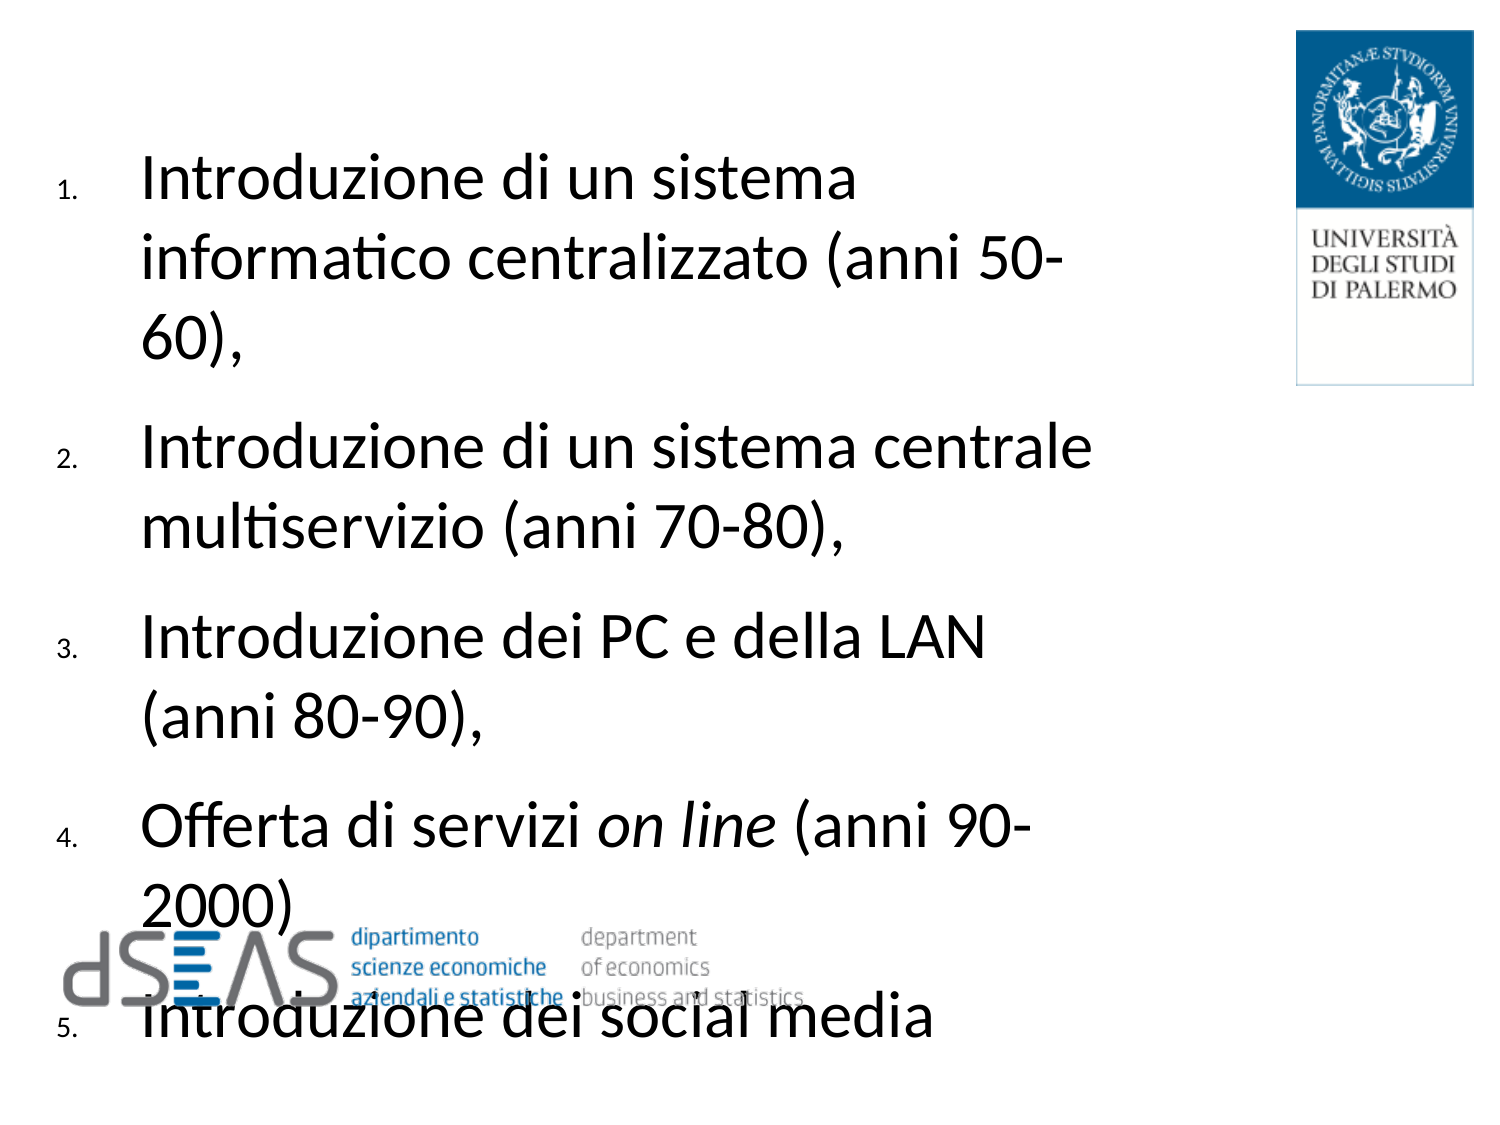

# Introduzione di un sistema informatico centralizzato (anni 50-60),
Introduzione di un sistema centrale multiservizio (anni 70-80),
Introduzione dei PC e della LAN (anni 80-90),
Offerta di servizi on line (anni 90-2000)
Introduzione dei social media